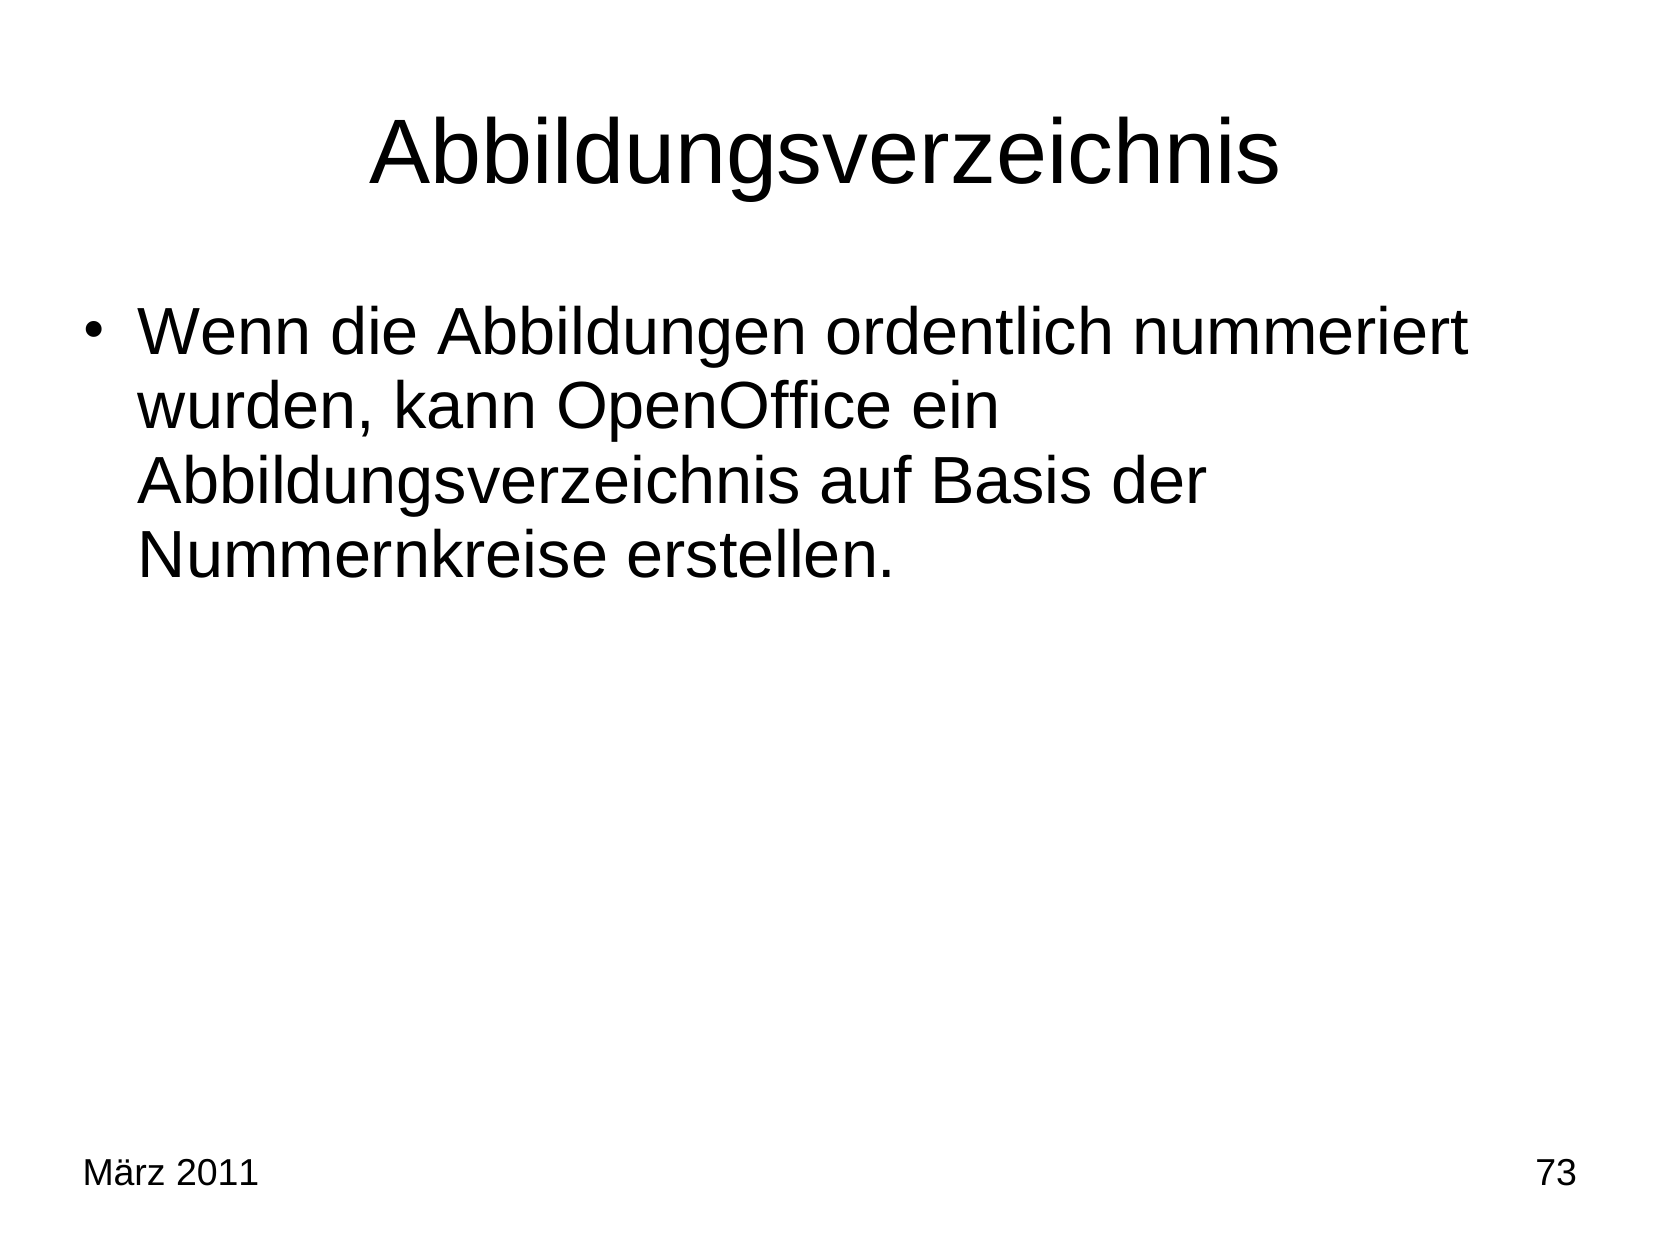

# Abbildungsverzeichnis
Wenn die Abbildungen ordentlich nummeriert wurden, kann OpenOffice ein Abbildungsverzeichnis auf Basis der Nummernkreise erstellen.
März 2011
73